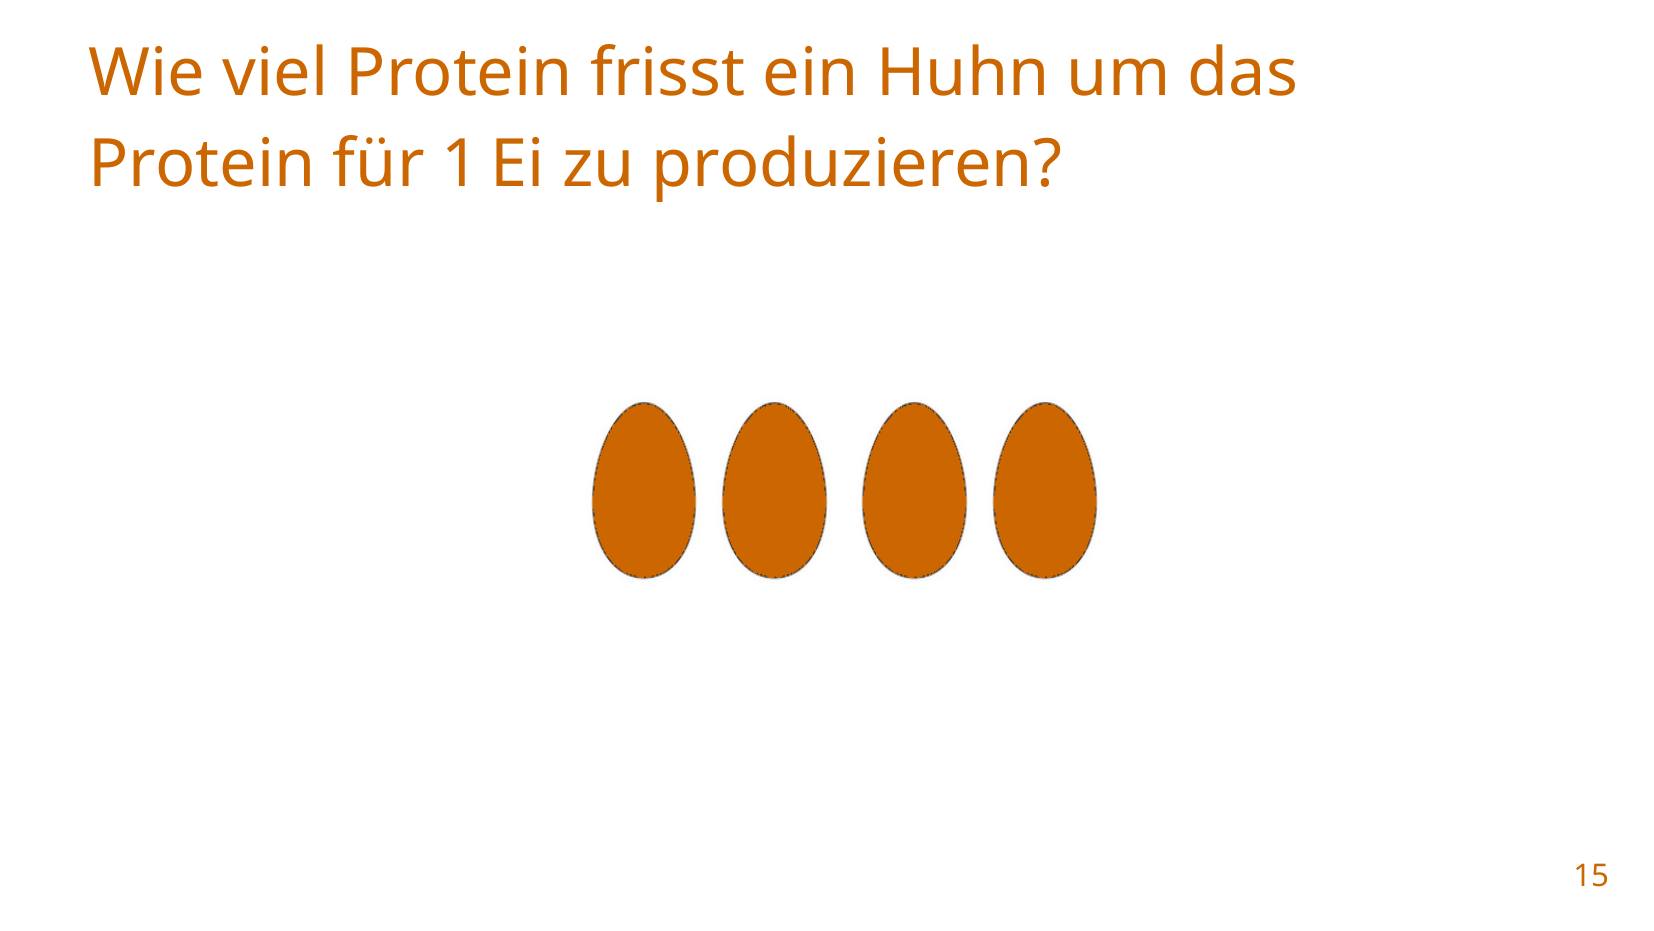

# Wie viel Protein frisst ein Huhn um das Protein für 1 Ei zu produzieren?